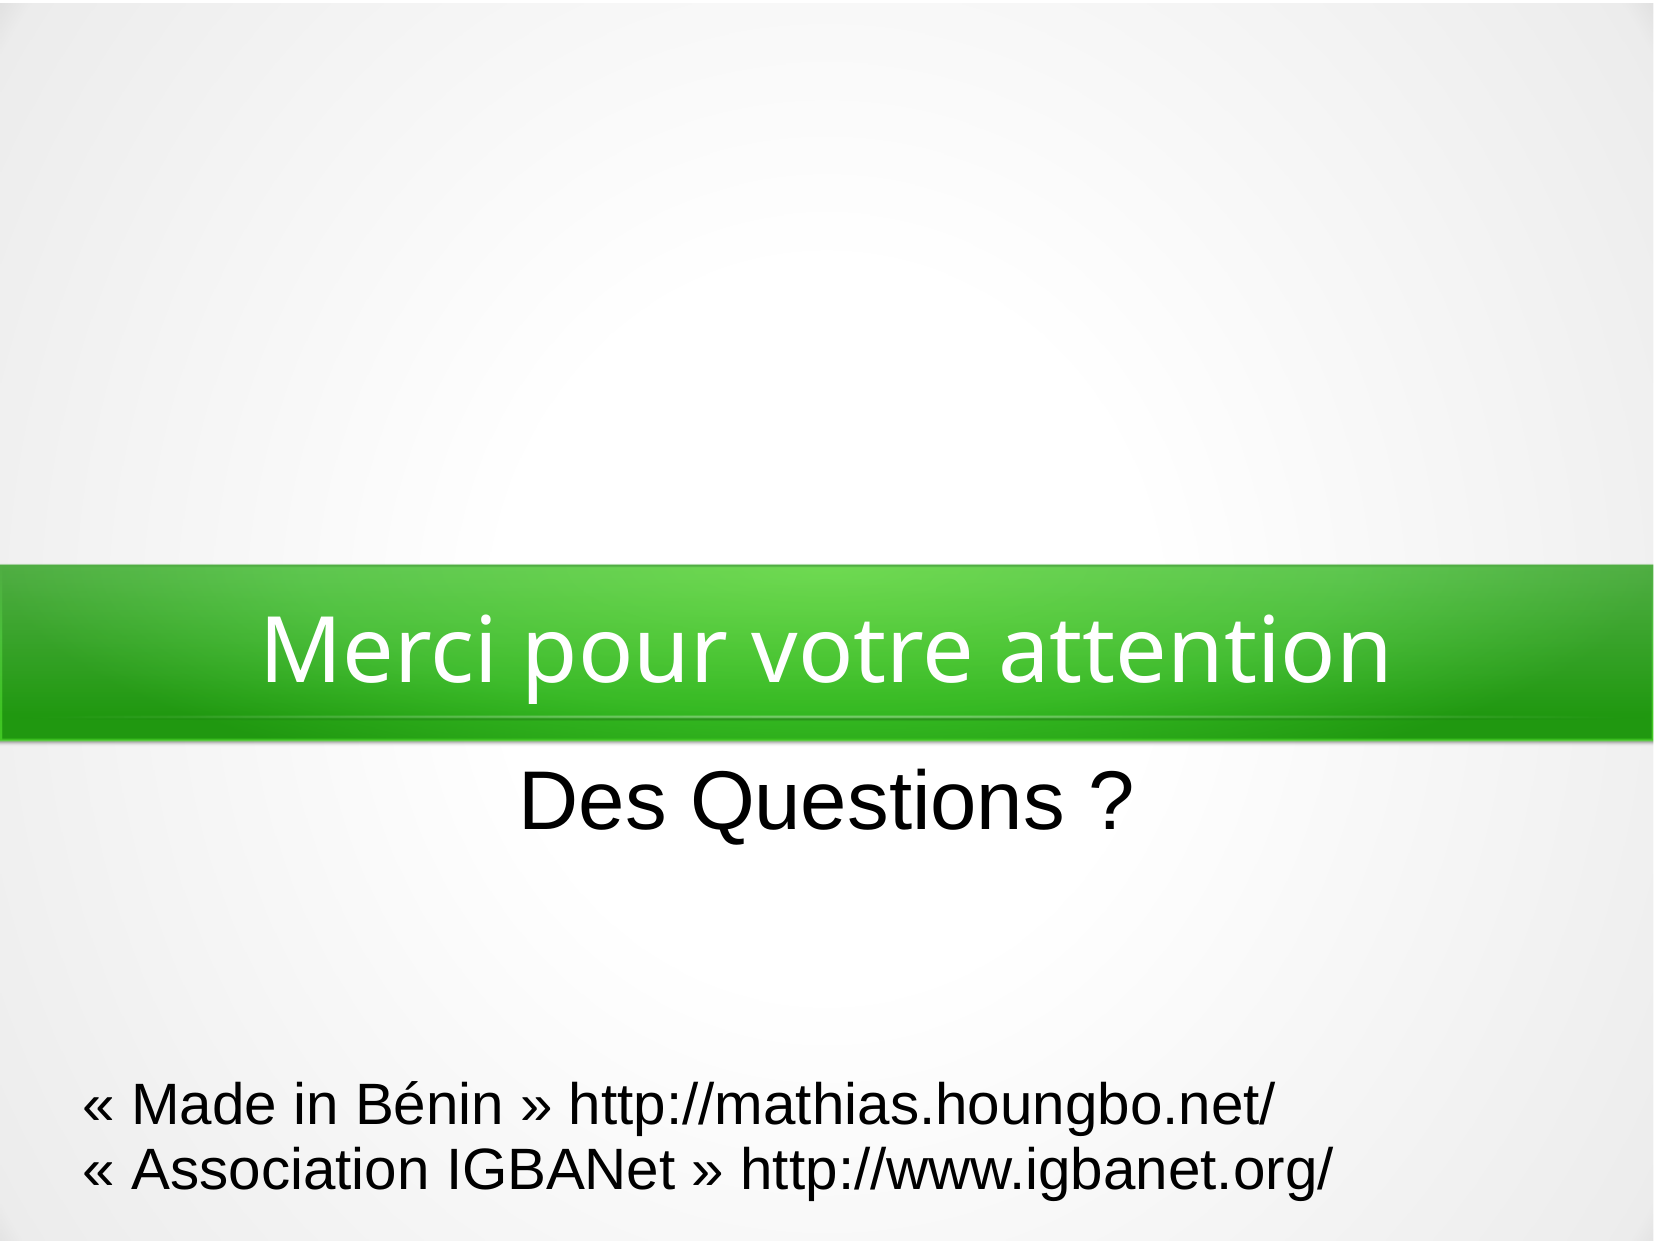

# Merci pour votre attention
Des Questions ?
« Made in Bénin » http://mathias.houngbo.net/
« Association IGBANet » http://www.igbanet.org/